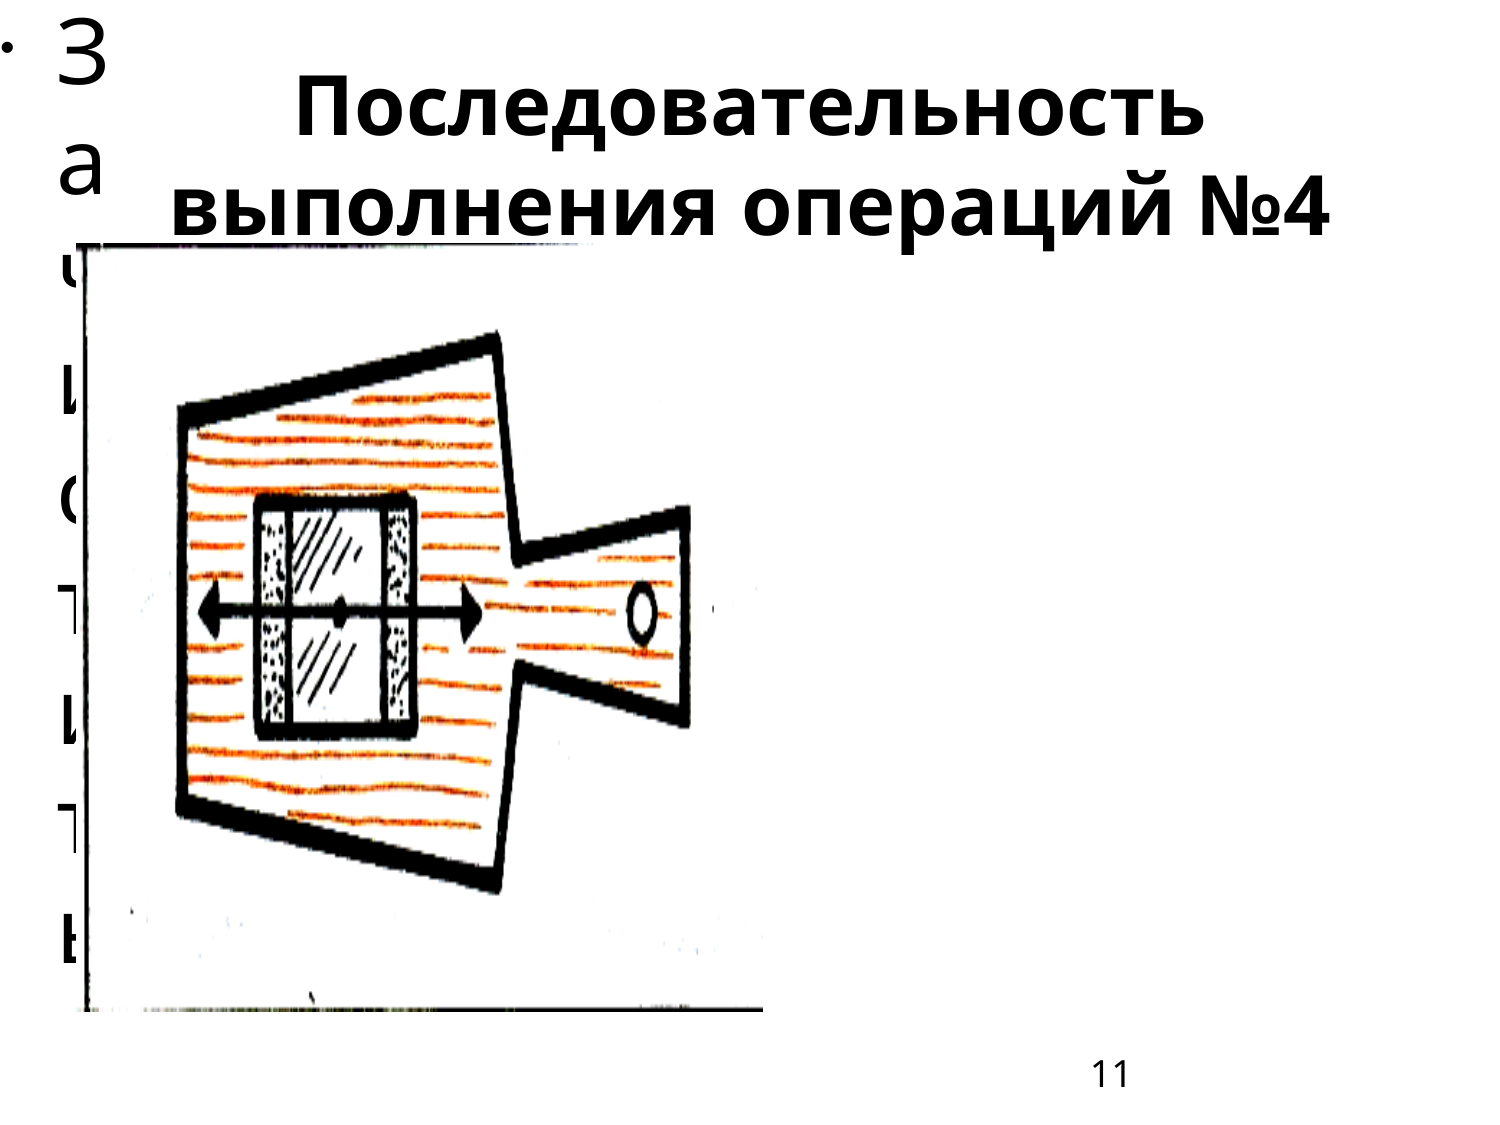

Зачистить изделие, скруглить острые кромки и углы.
# Последовательность выполнения операций №4